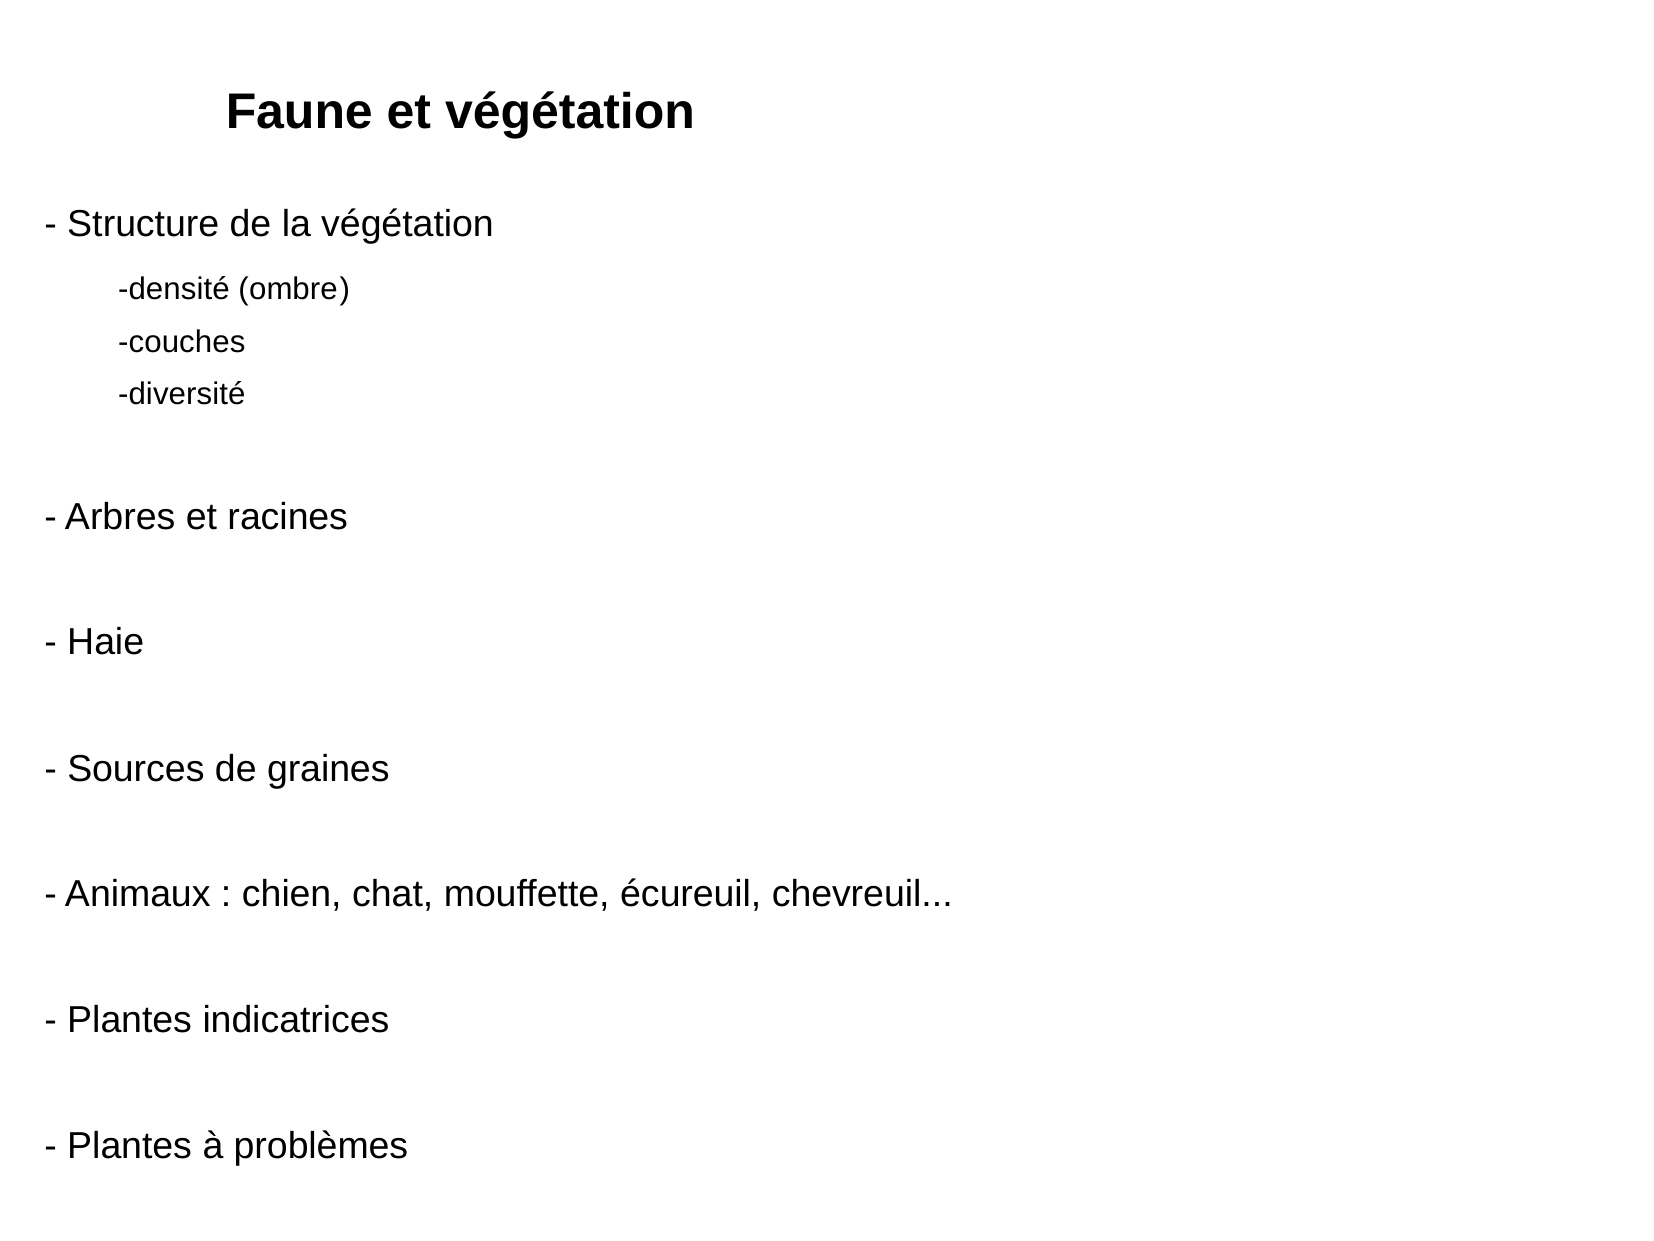

# Faune et végétation
- Structure de la végétation
	-densité (ombre	)
	-couches
	-diversité
- Arbres et racines
- Haie
- Sources de graines
- Animaux : chien, chat, mouffette, écureuil, chevreuil...
- Plantes indicatrices
- Plantes à problèmes